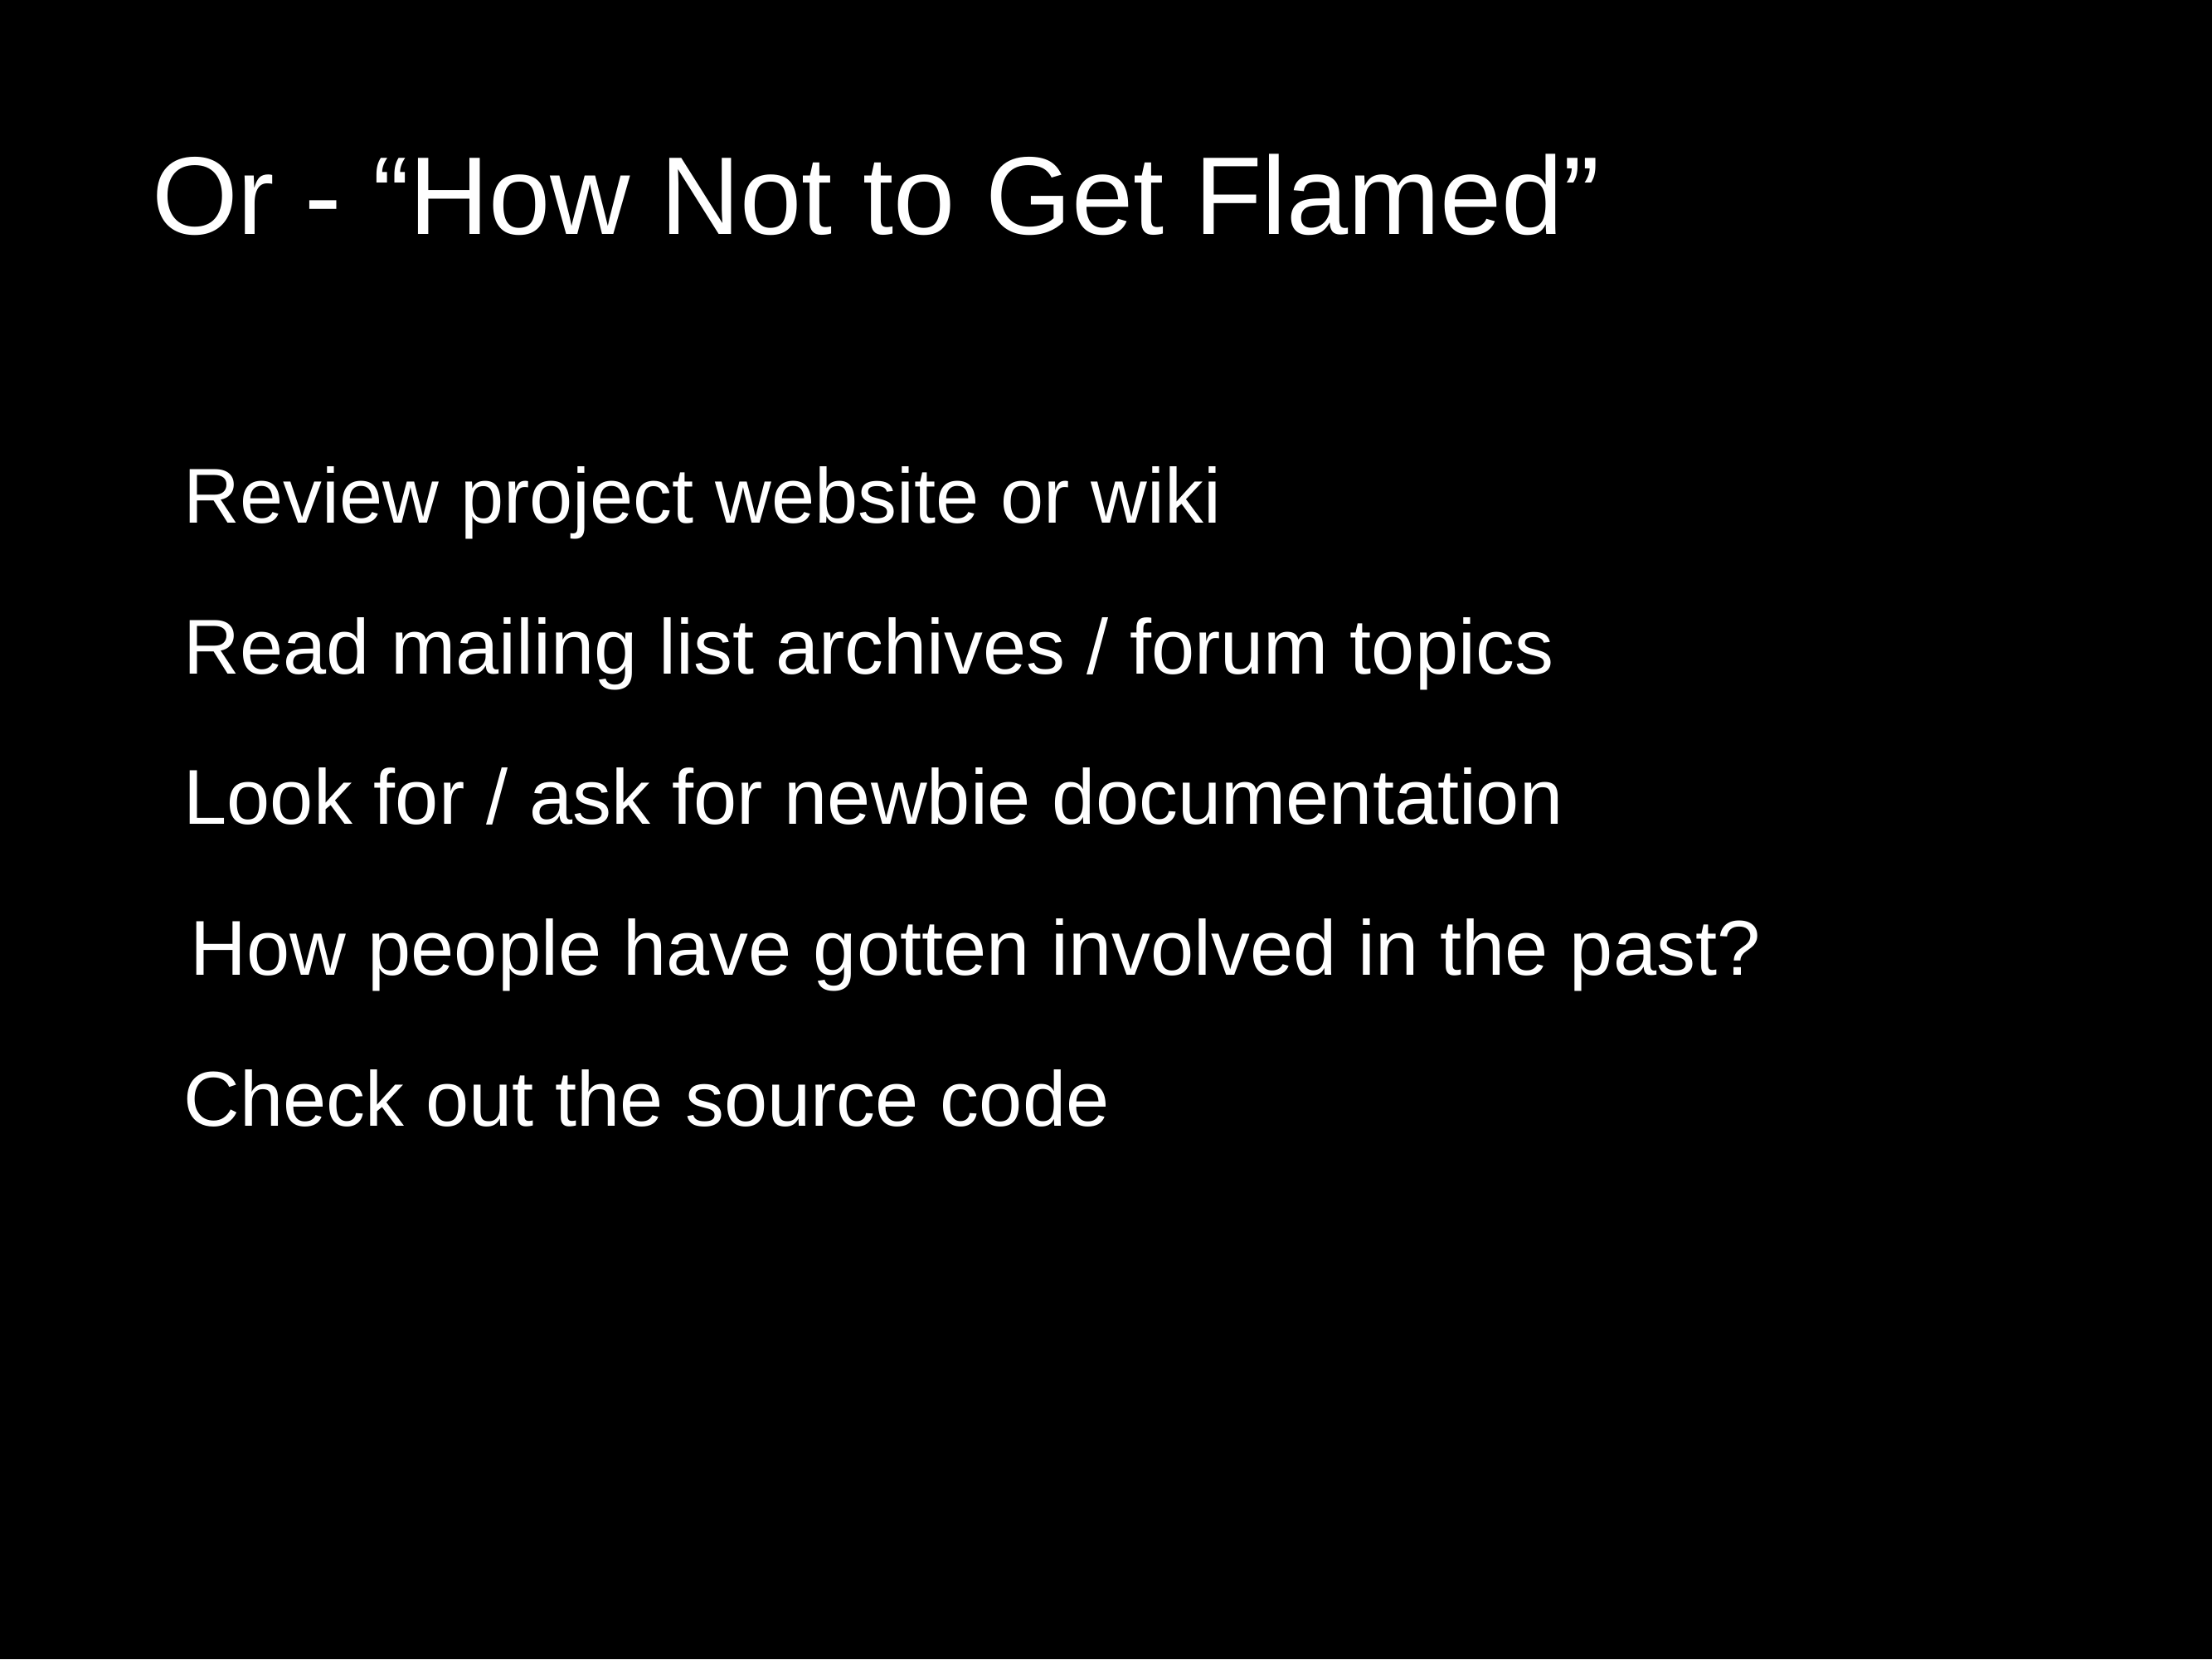

# Or - “How Not to Get Flamed”
 Review project website or wiki
 Read mailing list archives / forum topics
 Look for / ask for newbie documentation
 How people have gotten involved in the past?
 Check out the source code